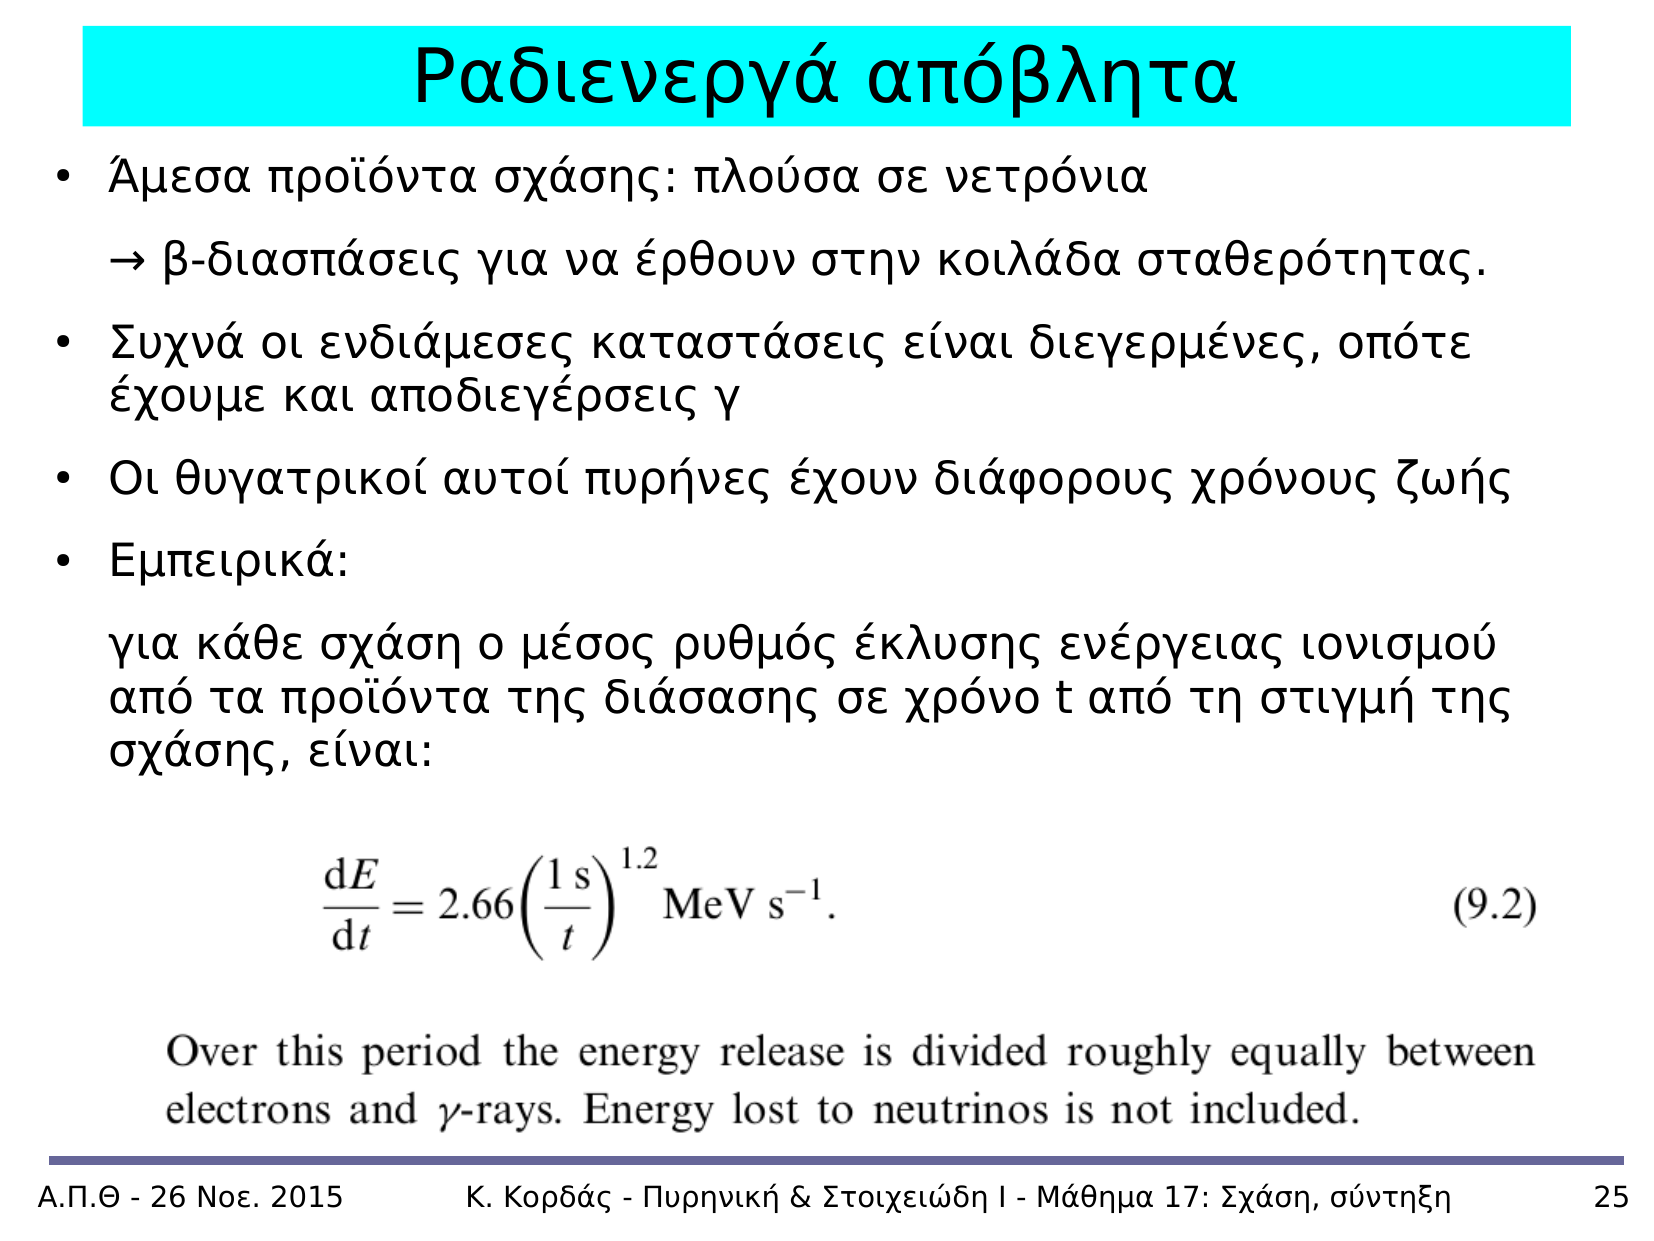

# Ραδιενεργά απόβλητα
Άμεσα προϊόντα σχάσης: πλούσα σε νετρόνια
→ β-διασπάσεις για να έρθουν στην κοιλάδα σταθερότητας.
Συχνά οι ενδιάμεσες καταστάσεις είναι διεγερμένες, οπότε έχουμε και αποδιεγέρσεις γ
Οι θυγατρικοί αυτοί πυρήνες έχουν διάφορους χρόνους ζωής
Εμπειρικά:
για κάθε σχάση ο μέσος ρυθμός έκλυσης ενέργειας ιονισμού από τα προϊόντα της διάσασης σε χρόνο t από τη στιγμή της σχάσης, είναι:
Α.Π.Θ - 26 Νοε. 2015
Κ. Κορδάς - Πυρηνική & Στοιχειώδη Ι - Μάθημα 17: Σχάση, σύντηξη
25